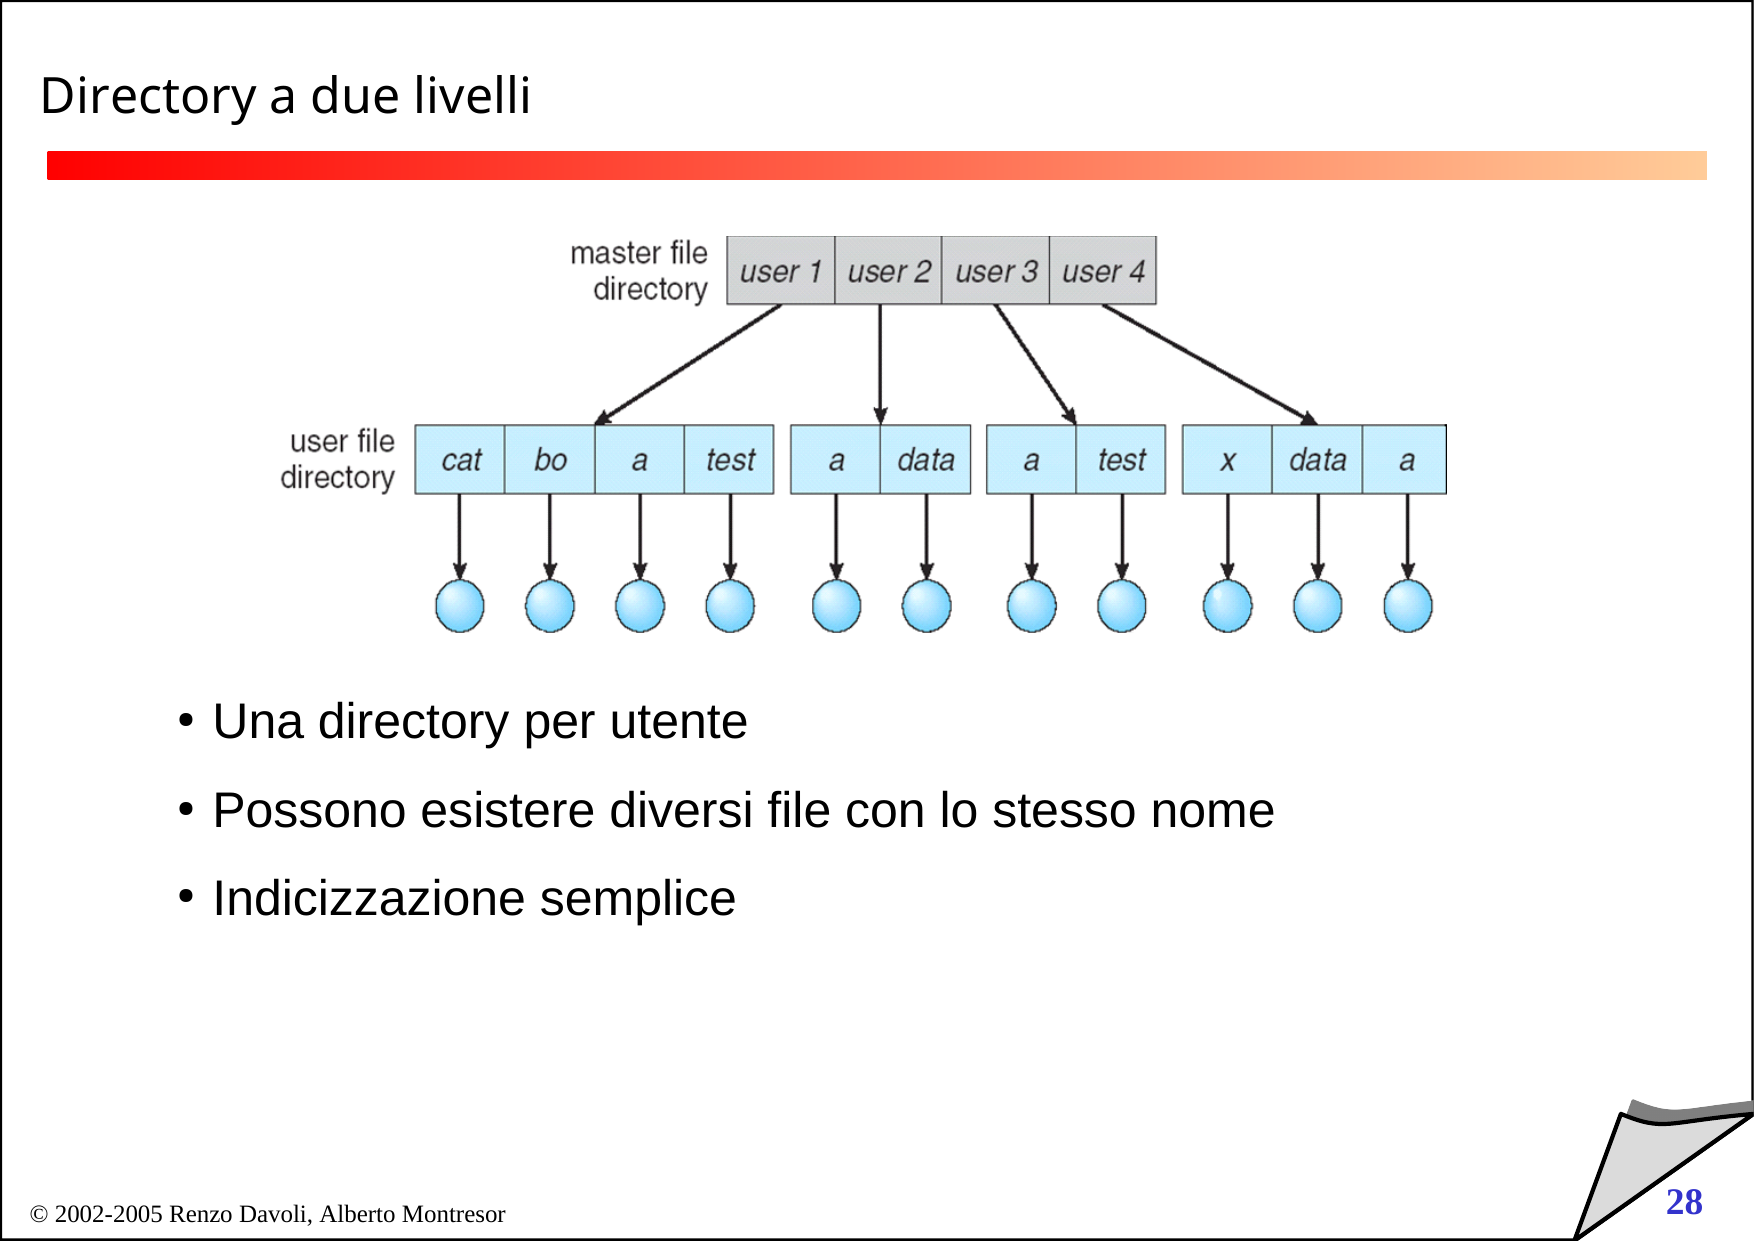

# Directory a due livelli
Una directory per utente
Possono esistere diversi file con lo stesso nome
Indicizzazione semplice